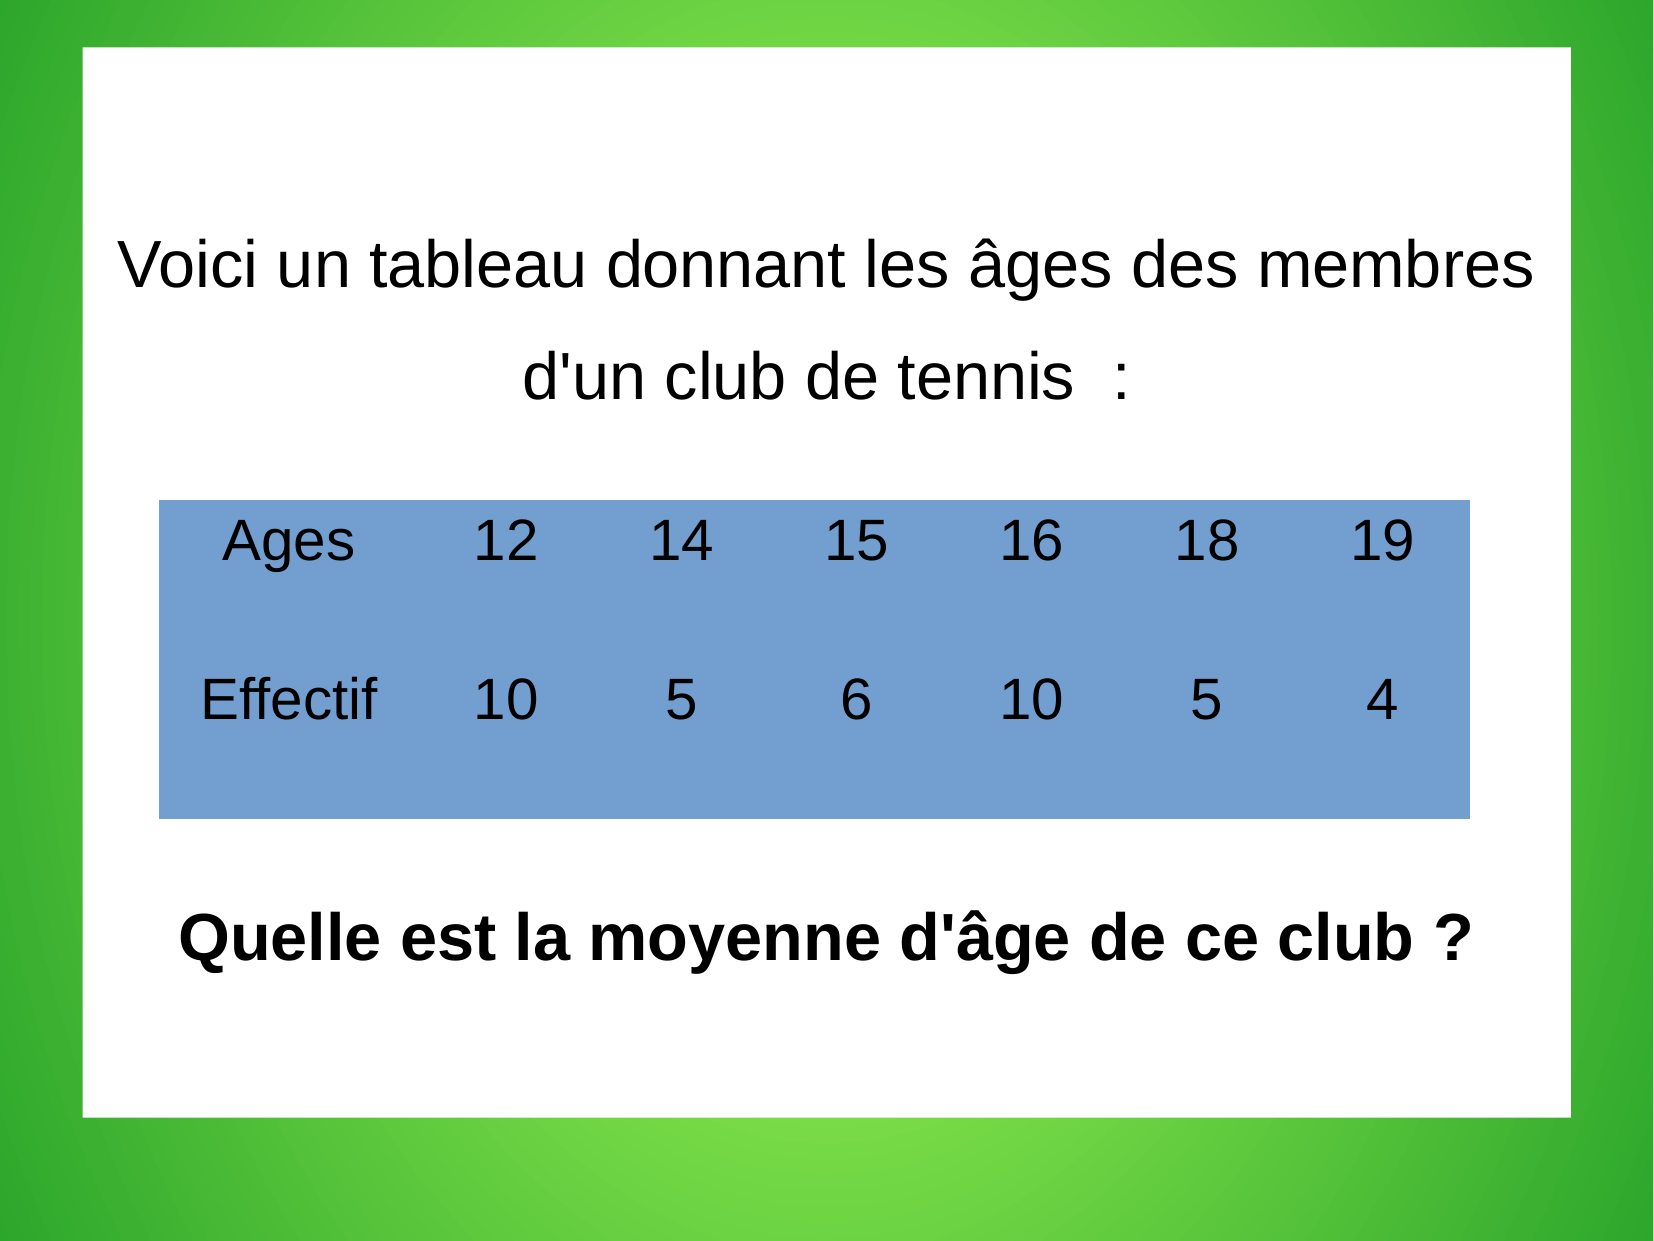

# Voici un tableau donnant les âges des membres d'un club de tennis  :
Quelle est la moyenne d'âge de ce club ?
| Ages | 12 | 14 | 15 | 16 | 18 | 19 |
| --- | --- | --- | --- | --- | --- | --- |
| Effectif | 10 | 5 | 6 | 10 | 5 | 4 |